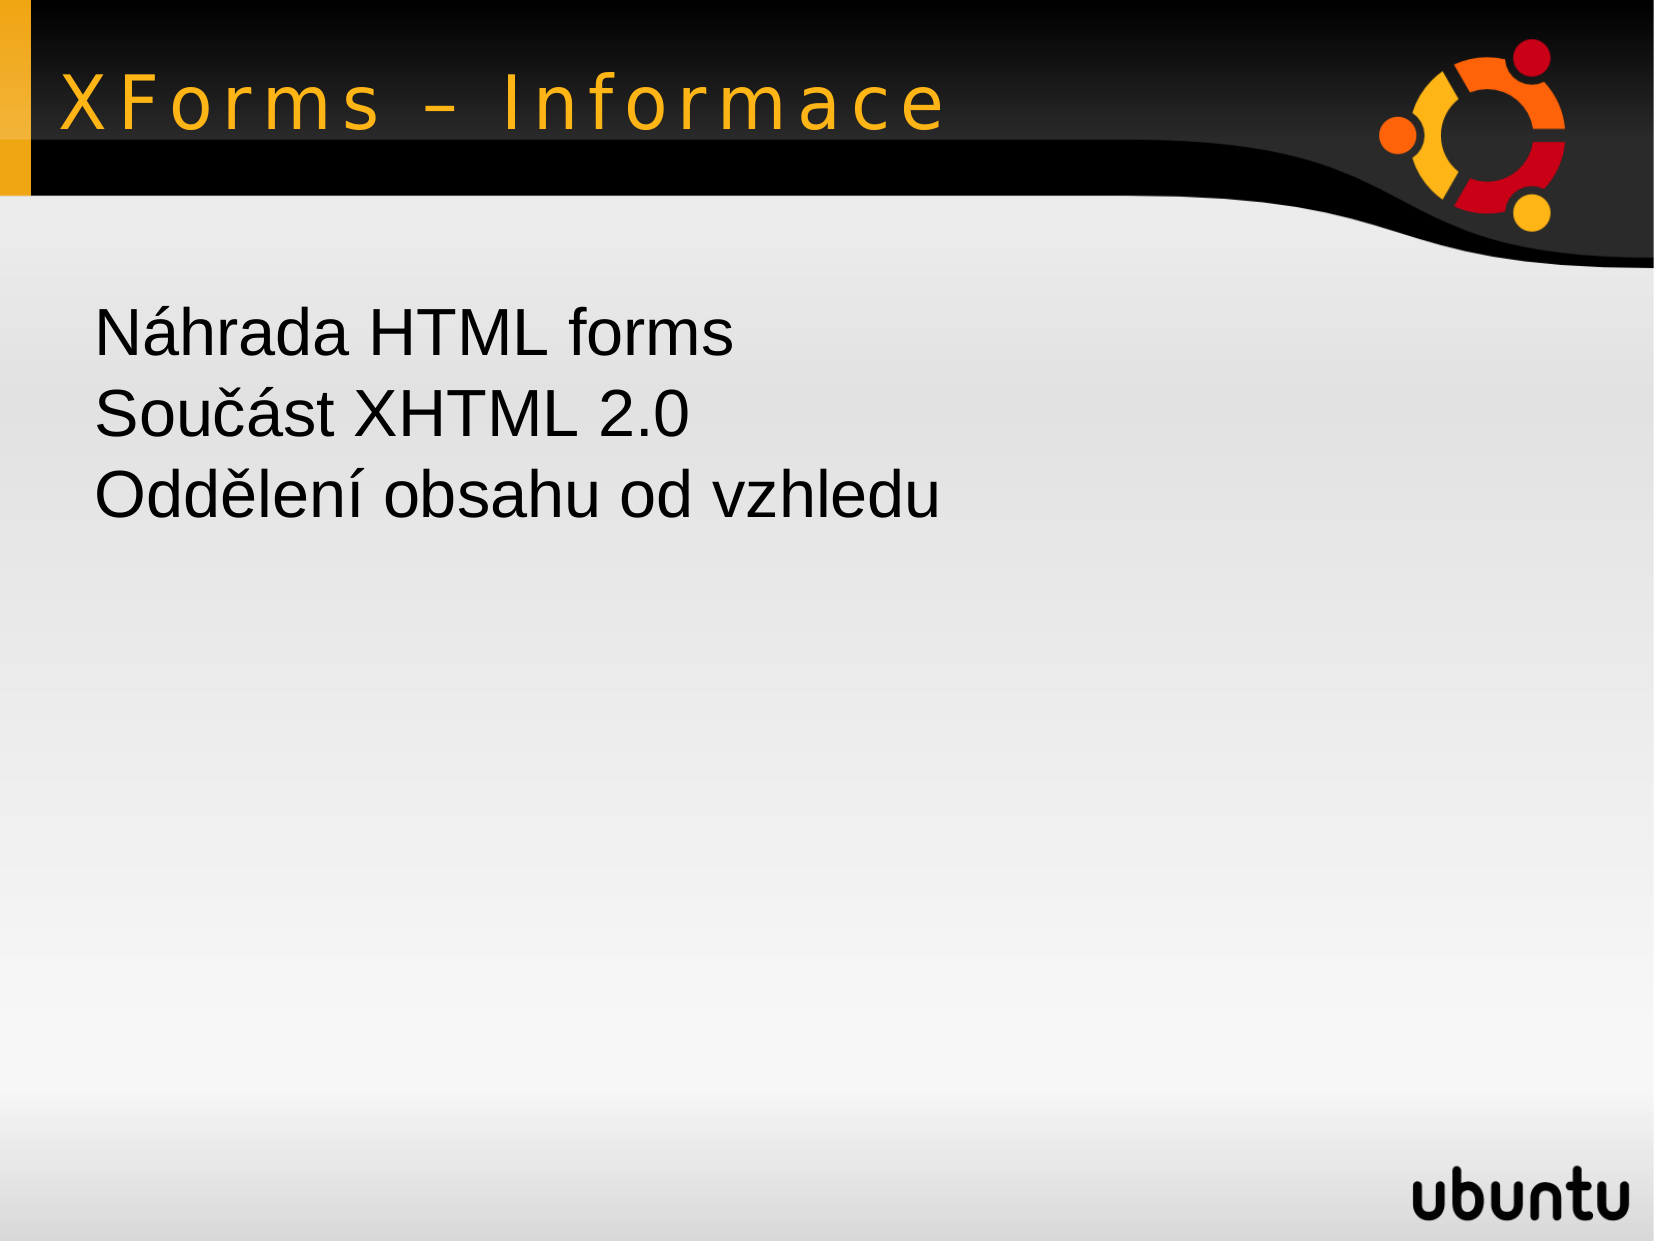

# XForms – Informace
Náhrada HTML forms
Součást XHTML 2.0
Oddělení obsahu od vzhledu